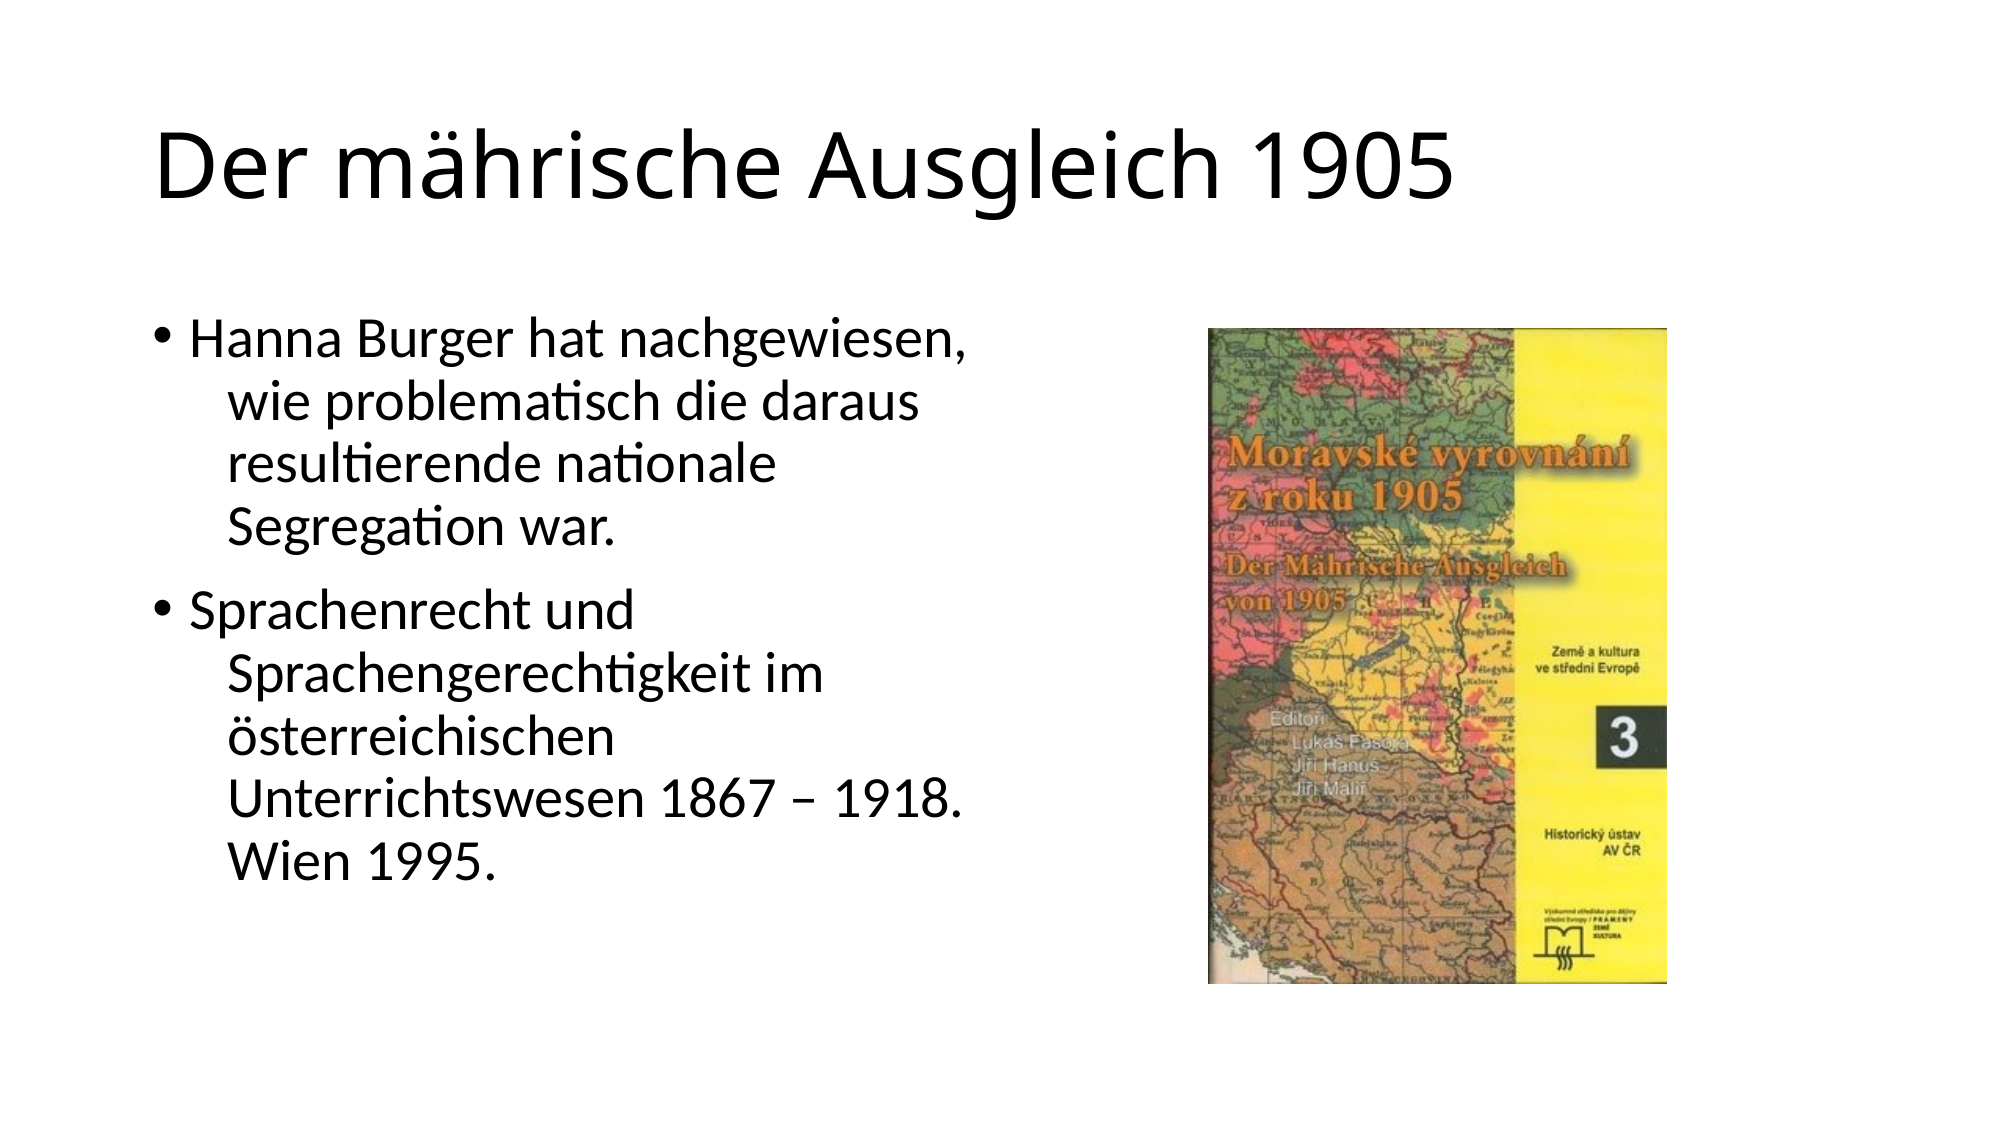

# Der mährische Ausgleich 1905
Hanna Burger hat nachgewiesen, wie problematisch die daraus resultierende nationale Segregation war.
Sprachenrecht und Sprachengerechtigkeit im österreichischen Unterrichtswesen 1867 – 1918. Wien 1995.